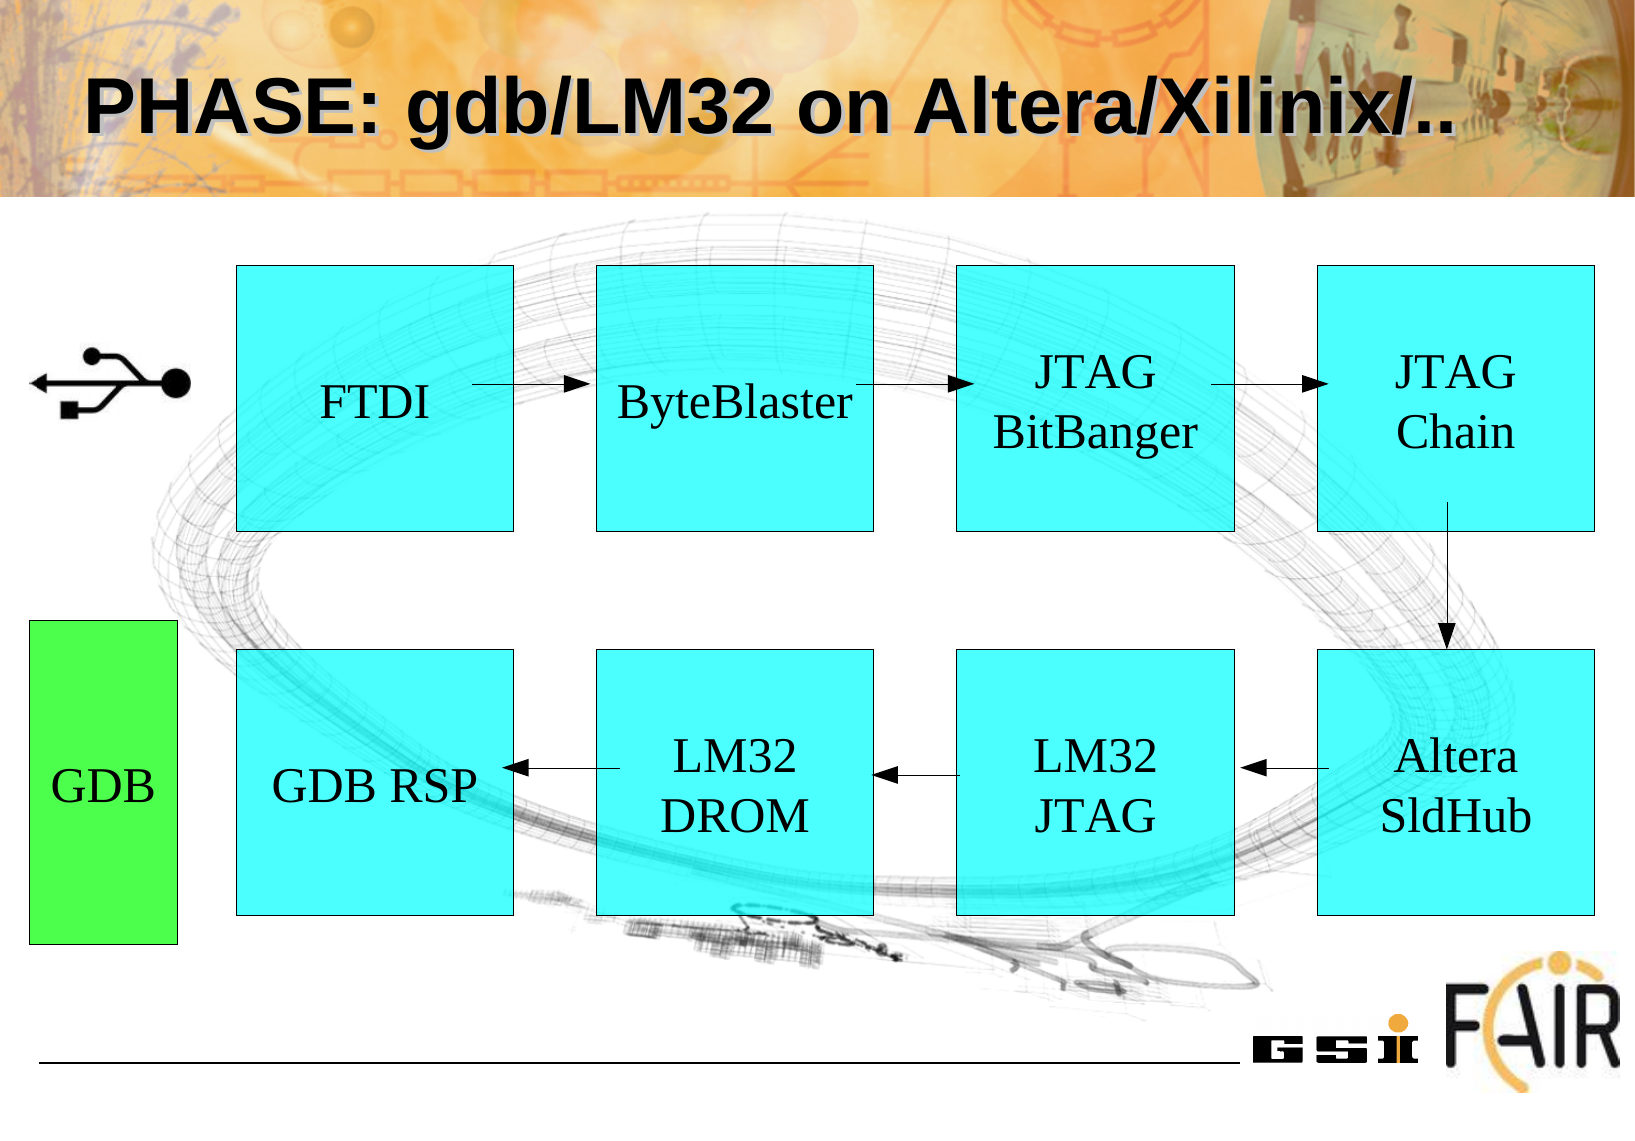

# PHASE: gdb/LM32 on Altera/Xilinix/..
FTDI
ByteBlaster
JTAG
BitBanger
JTAG
Chain
GDB
GDB RSP
LM32
DROM
LM32
JTAG
Altera
SldHub